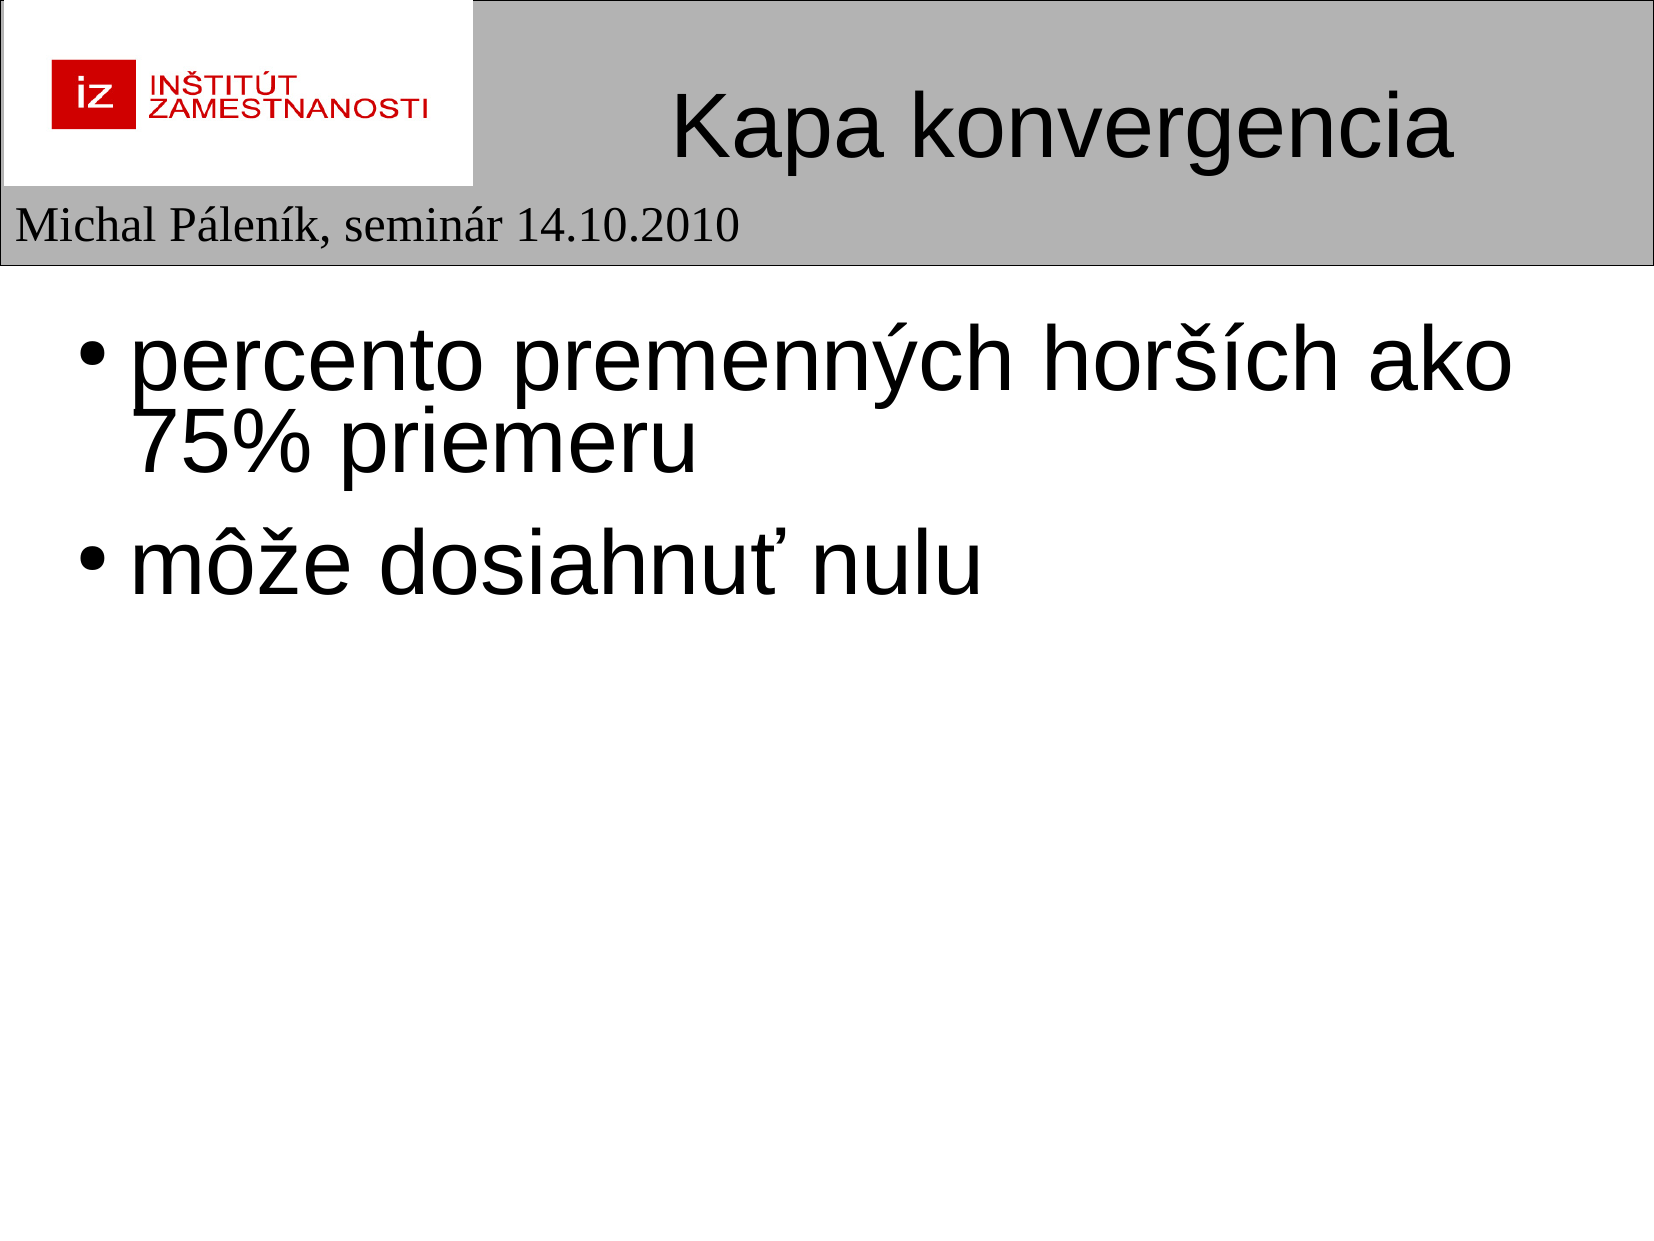

# Kapa konvergencia
percento premenných horších ako 75% priemeru
môže dosiahnuť nulu